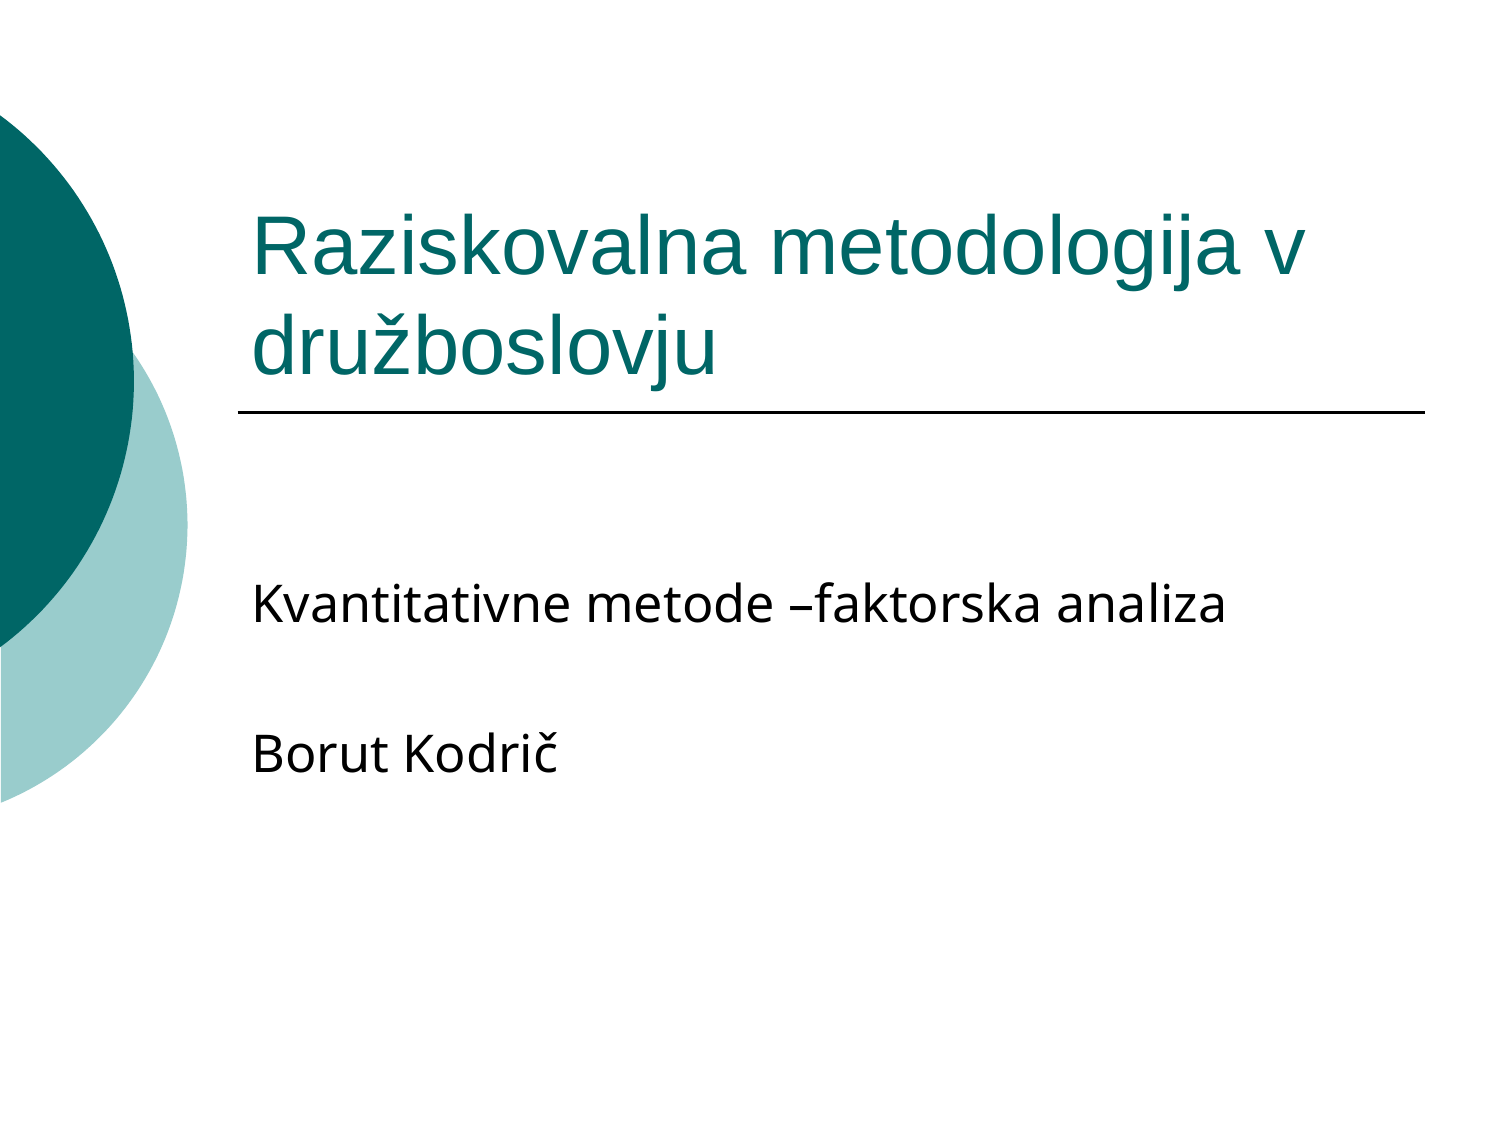

# Raziskovalna metodologija v družboslovju
Kvantitativne metode –faktorska analiza
Borut Kodrič